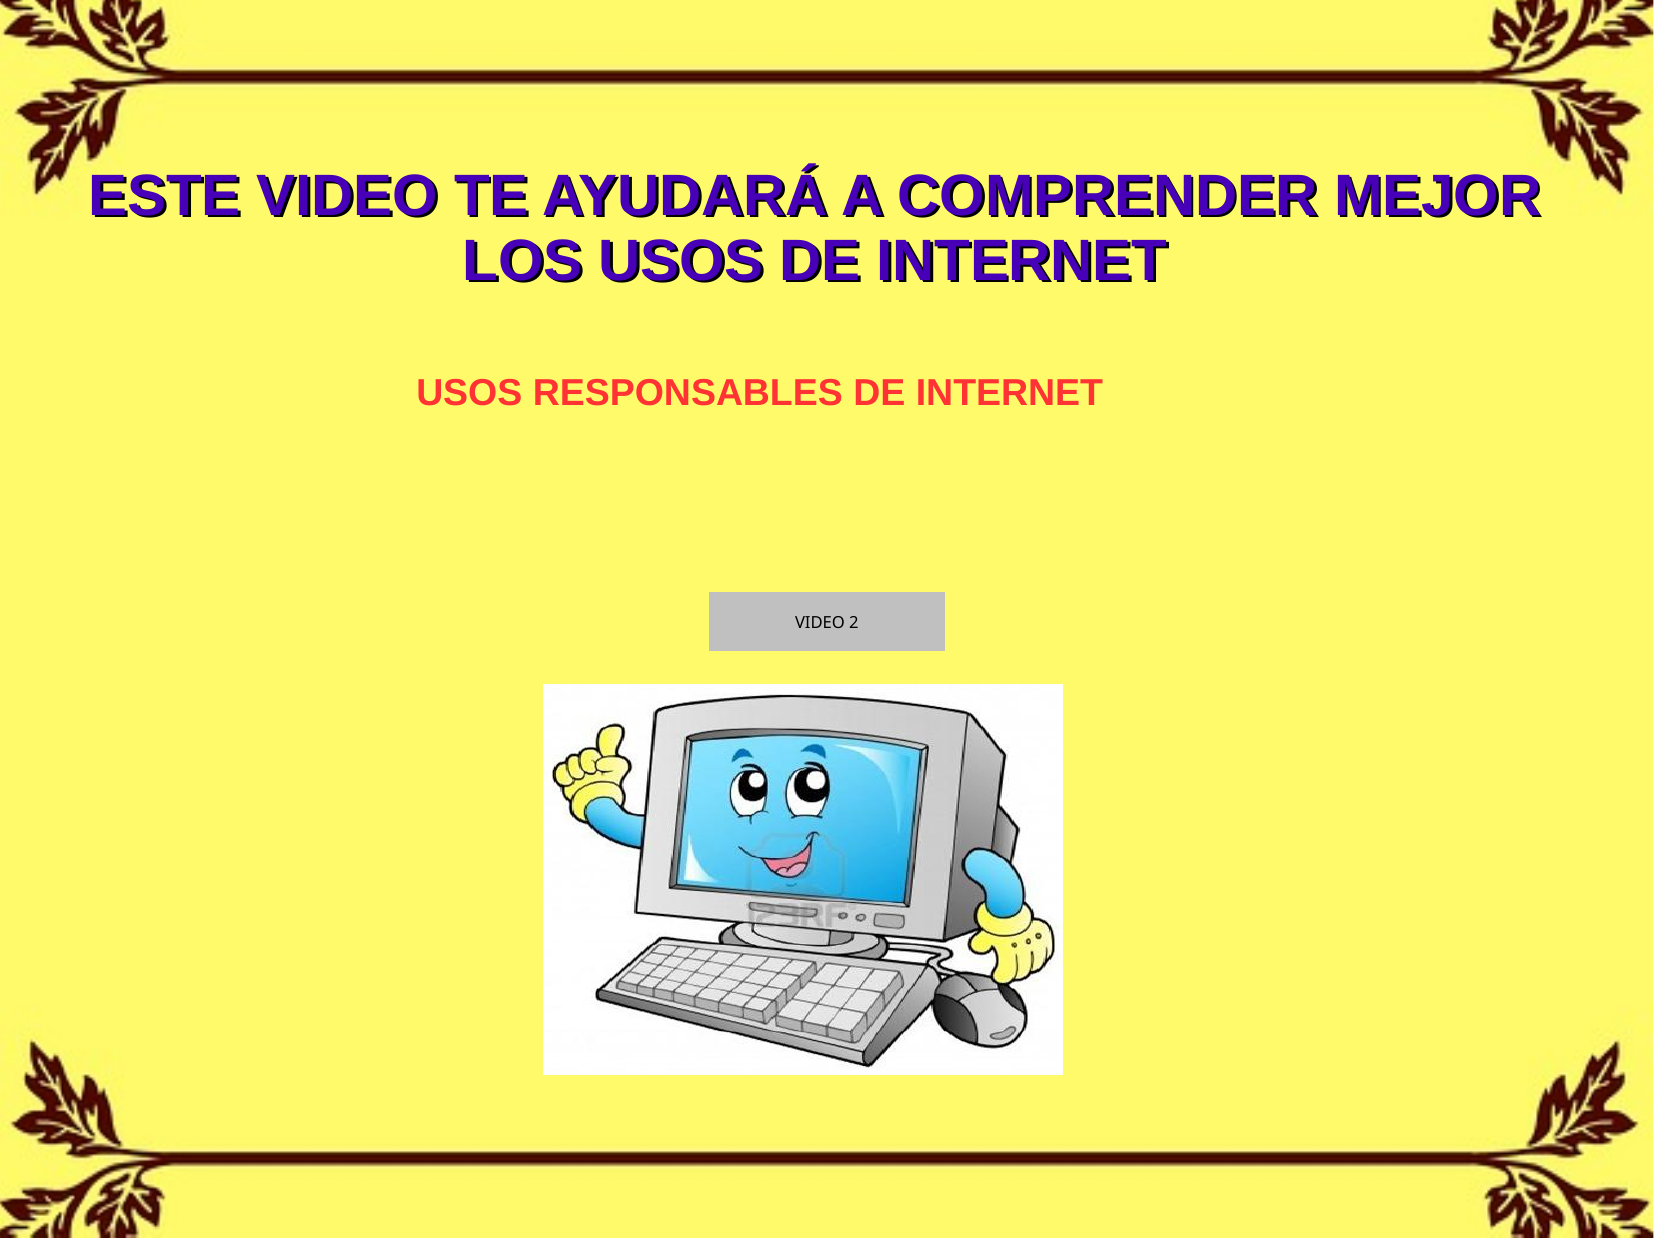

# ESTE VIDEO TE AYUDARÁ A COMPRENDER MEJOR LOS USOS DE INTERNET
USOS RESPONSABLES DE INTERNET